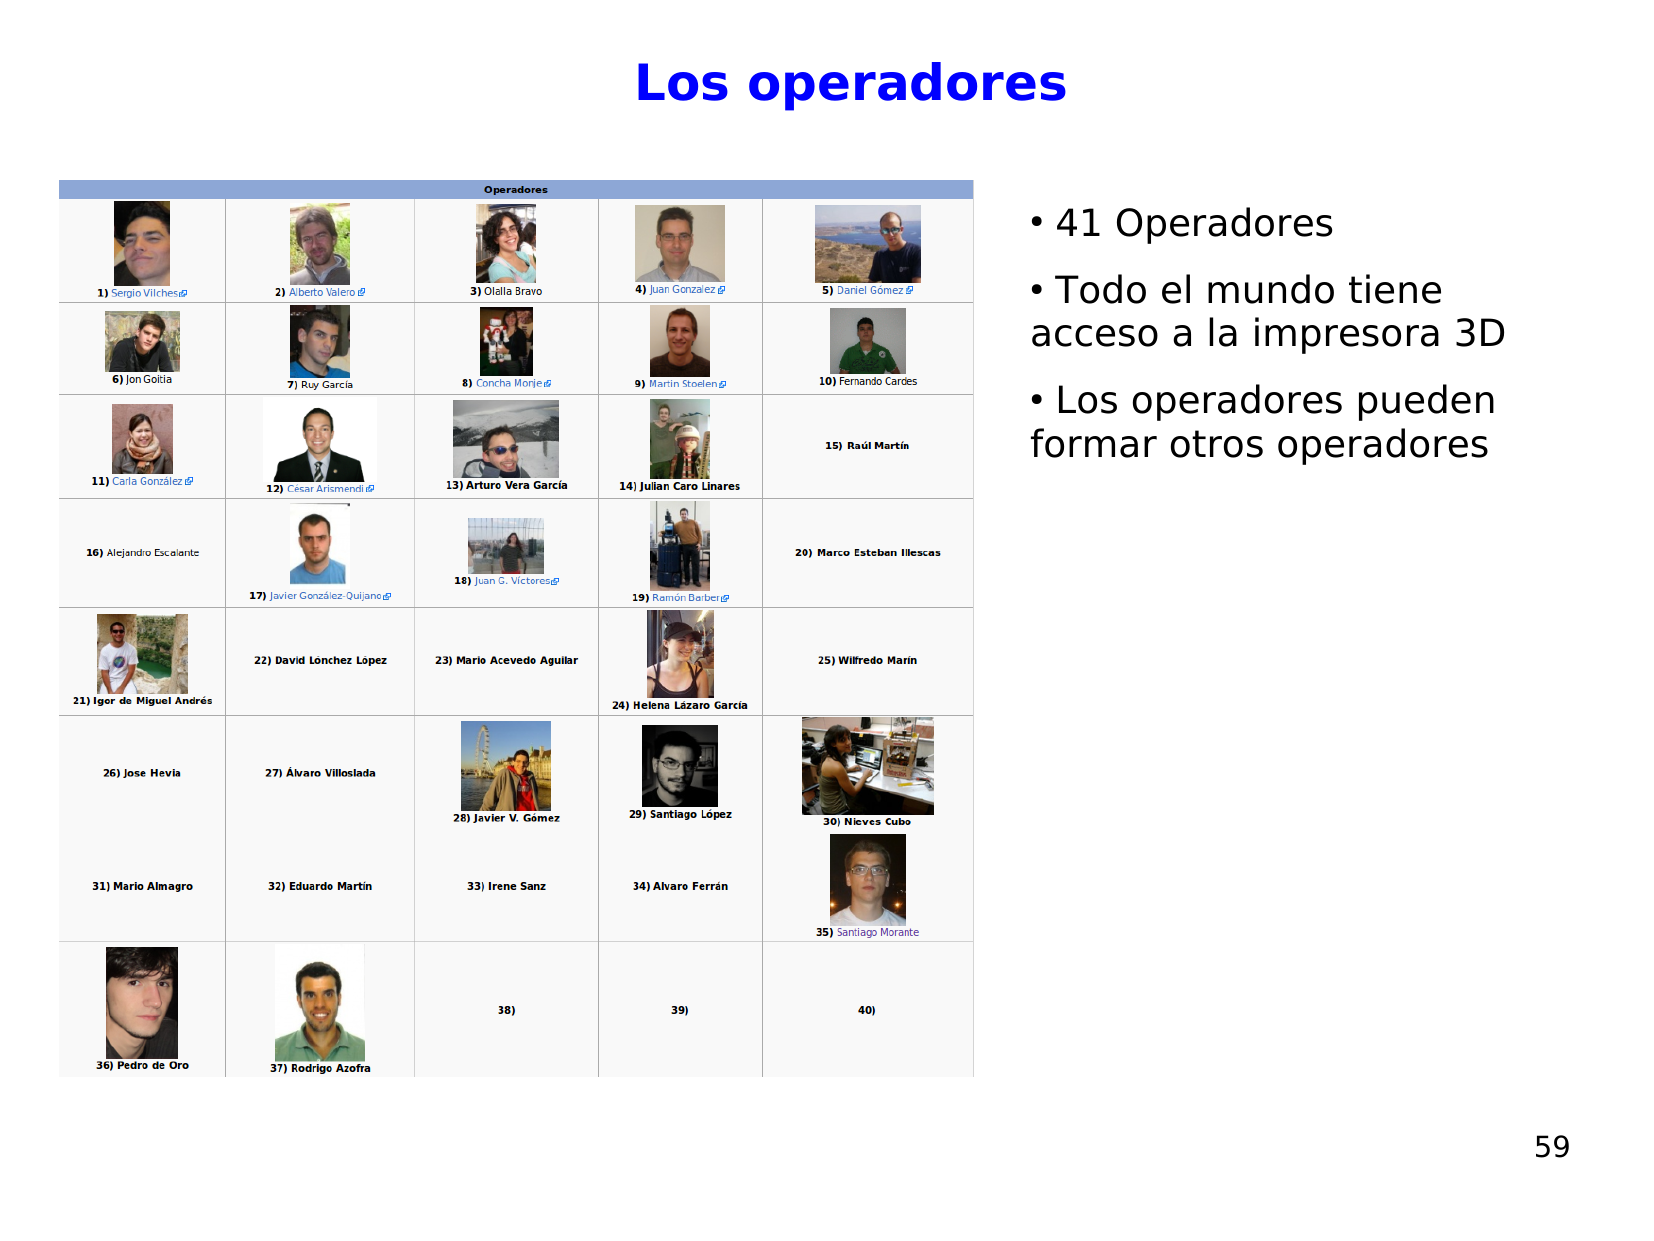

Los operadores
 41 Operadores
 Todo el mundo tiene acceso a la impresora 3D
 Los operadores pueden formar otros operadores
59